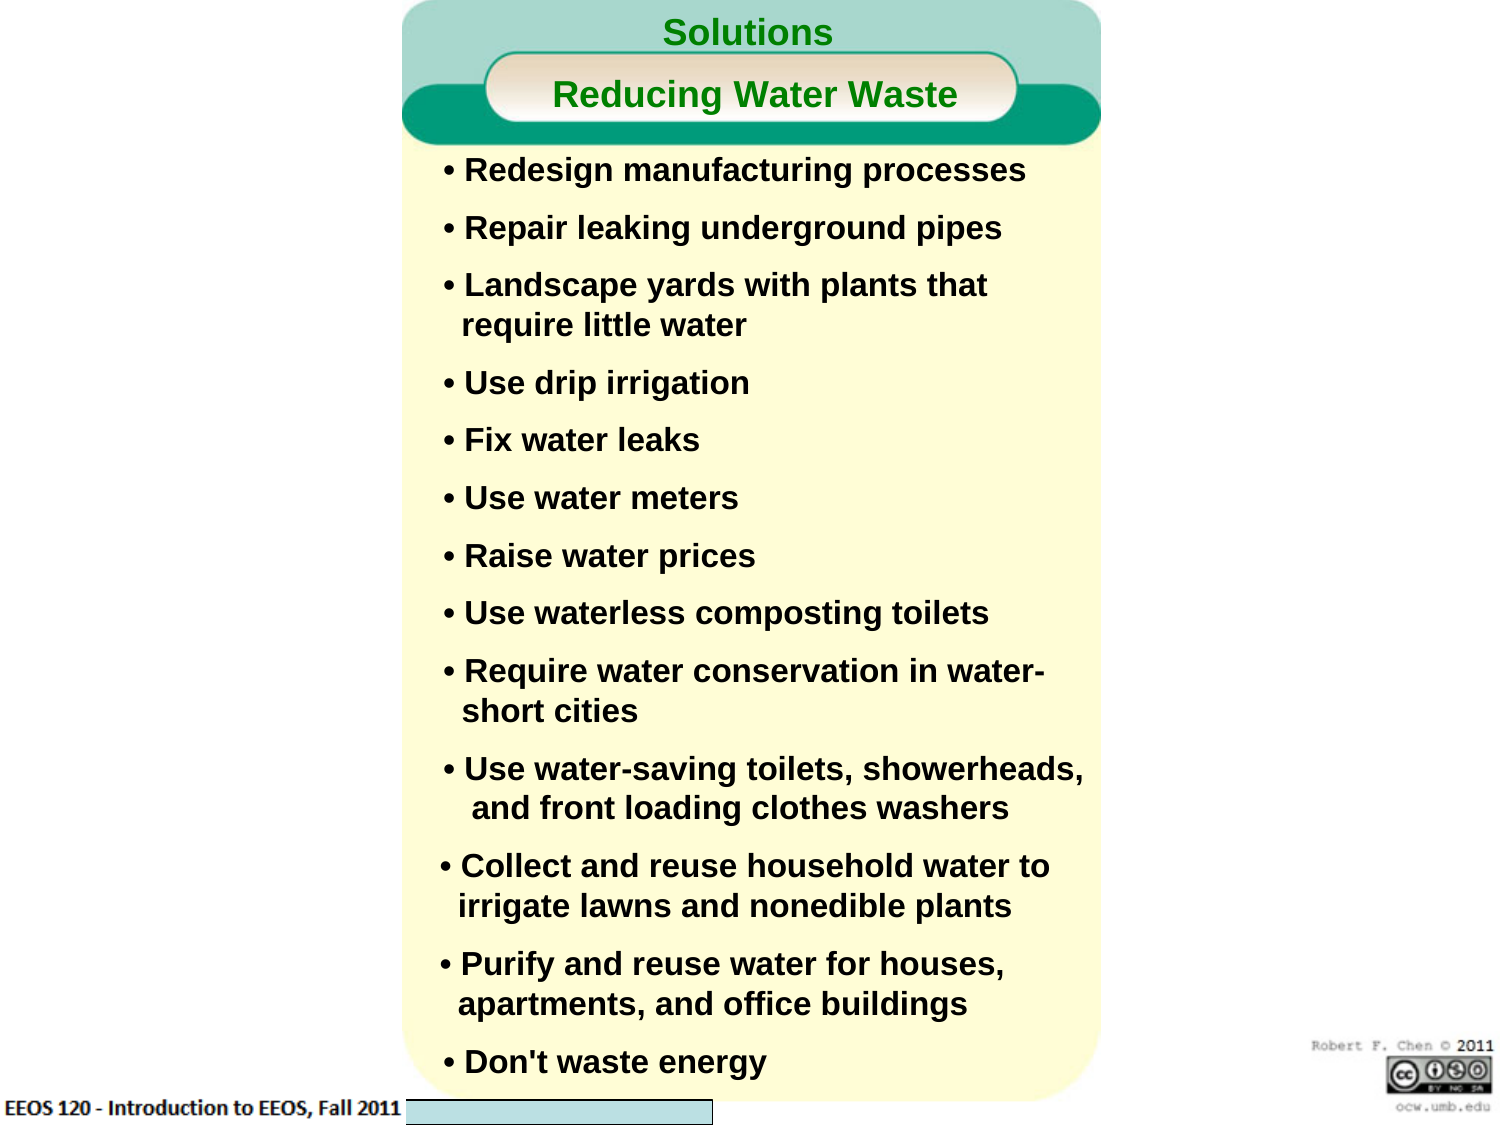

Solutions
#
Reducing Water Waste
• Redesign manufacturing processes
• Repair leaking underground pipes
• Landscape yards with plants that require little water
• Use drip irrigation
• Fix water leaks
• Use water meters
• Raise water prices
• Use waterless composting toilets
• Require water conservation in water-short cities
• Use water-saving toilets, showerheads, and front loading clothes washers
• Collect and reuse household water to irrigate lawns and nonedible plants
• Purify and reuse water for houses, apartments, and office buildings
• Don't waste energy